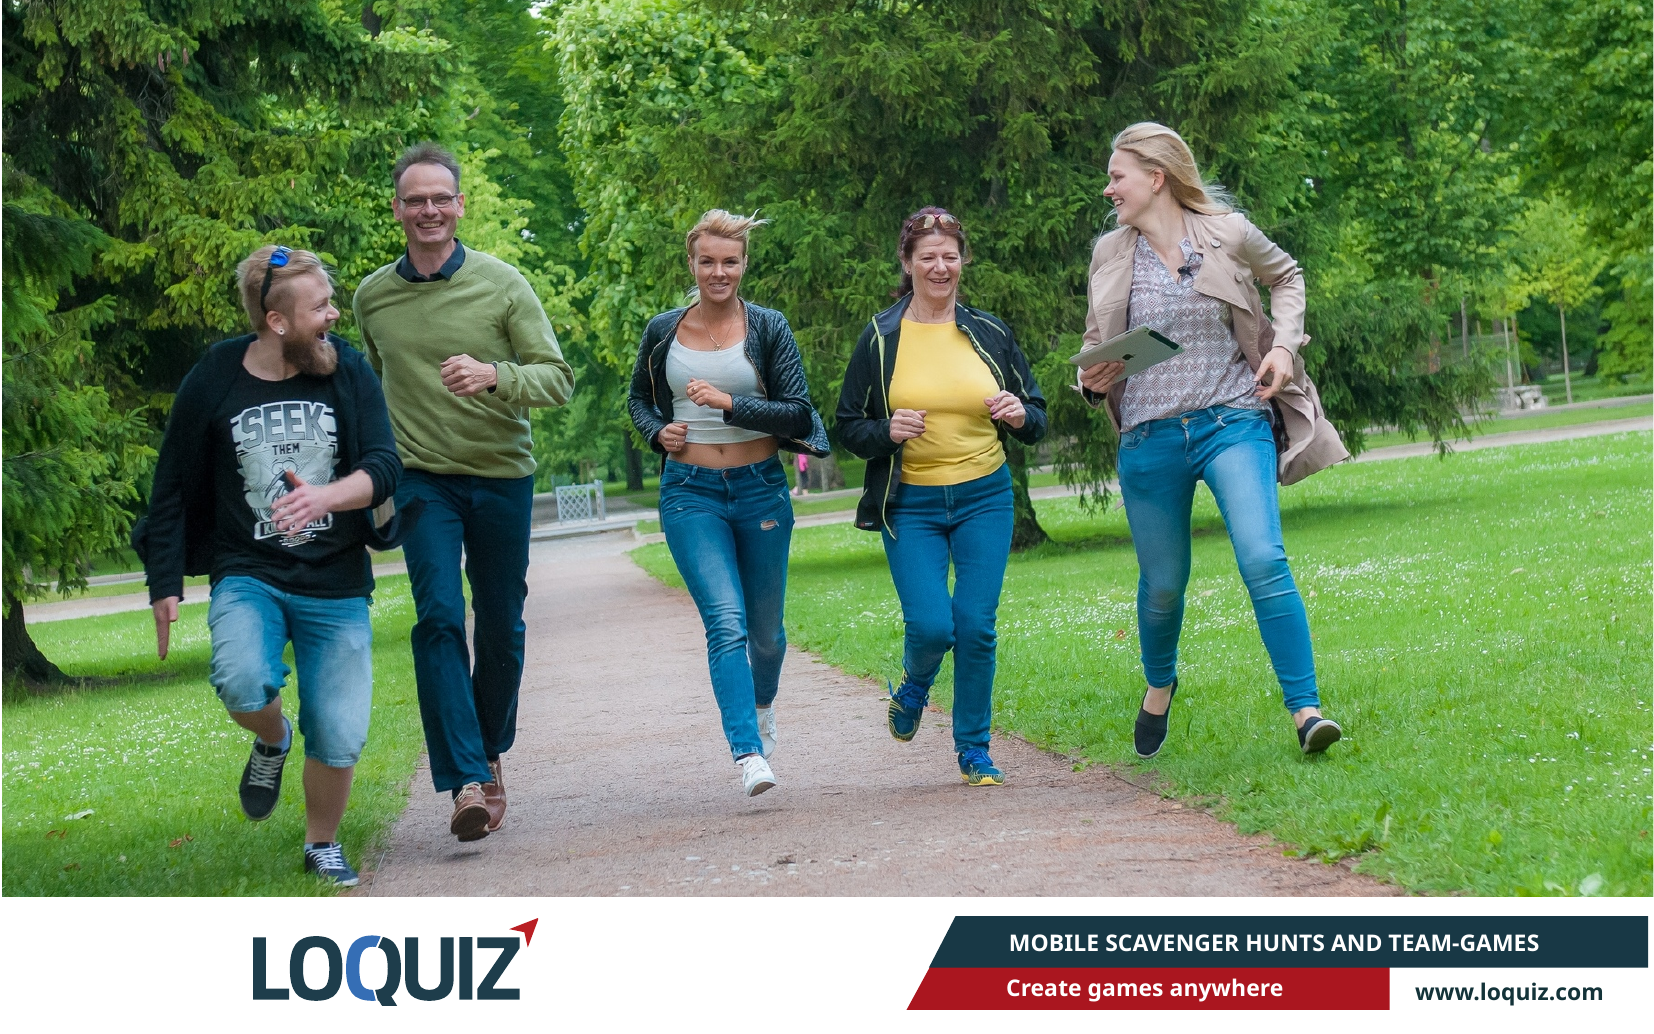

#
 MOBILE SCAVENGER HUNTS AND TEAM-GAMES
www.loquiz.com
Create games anywhere